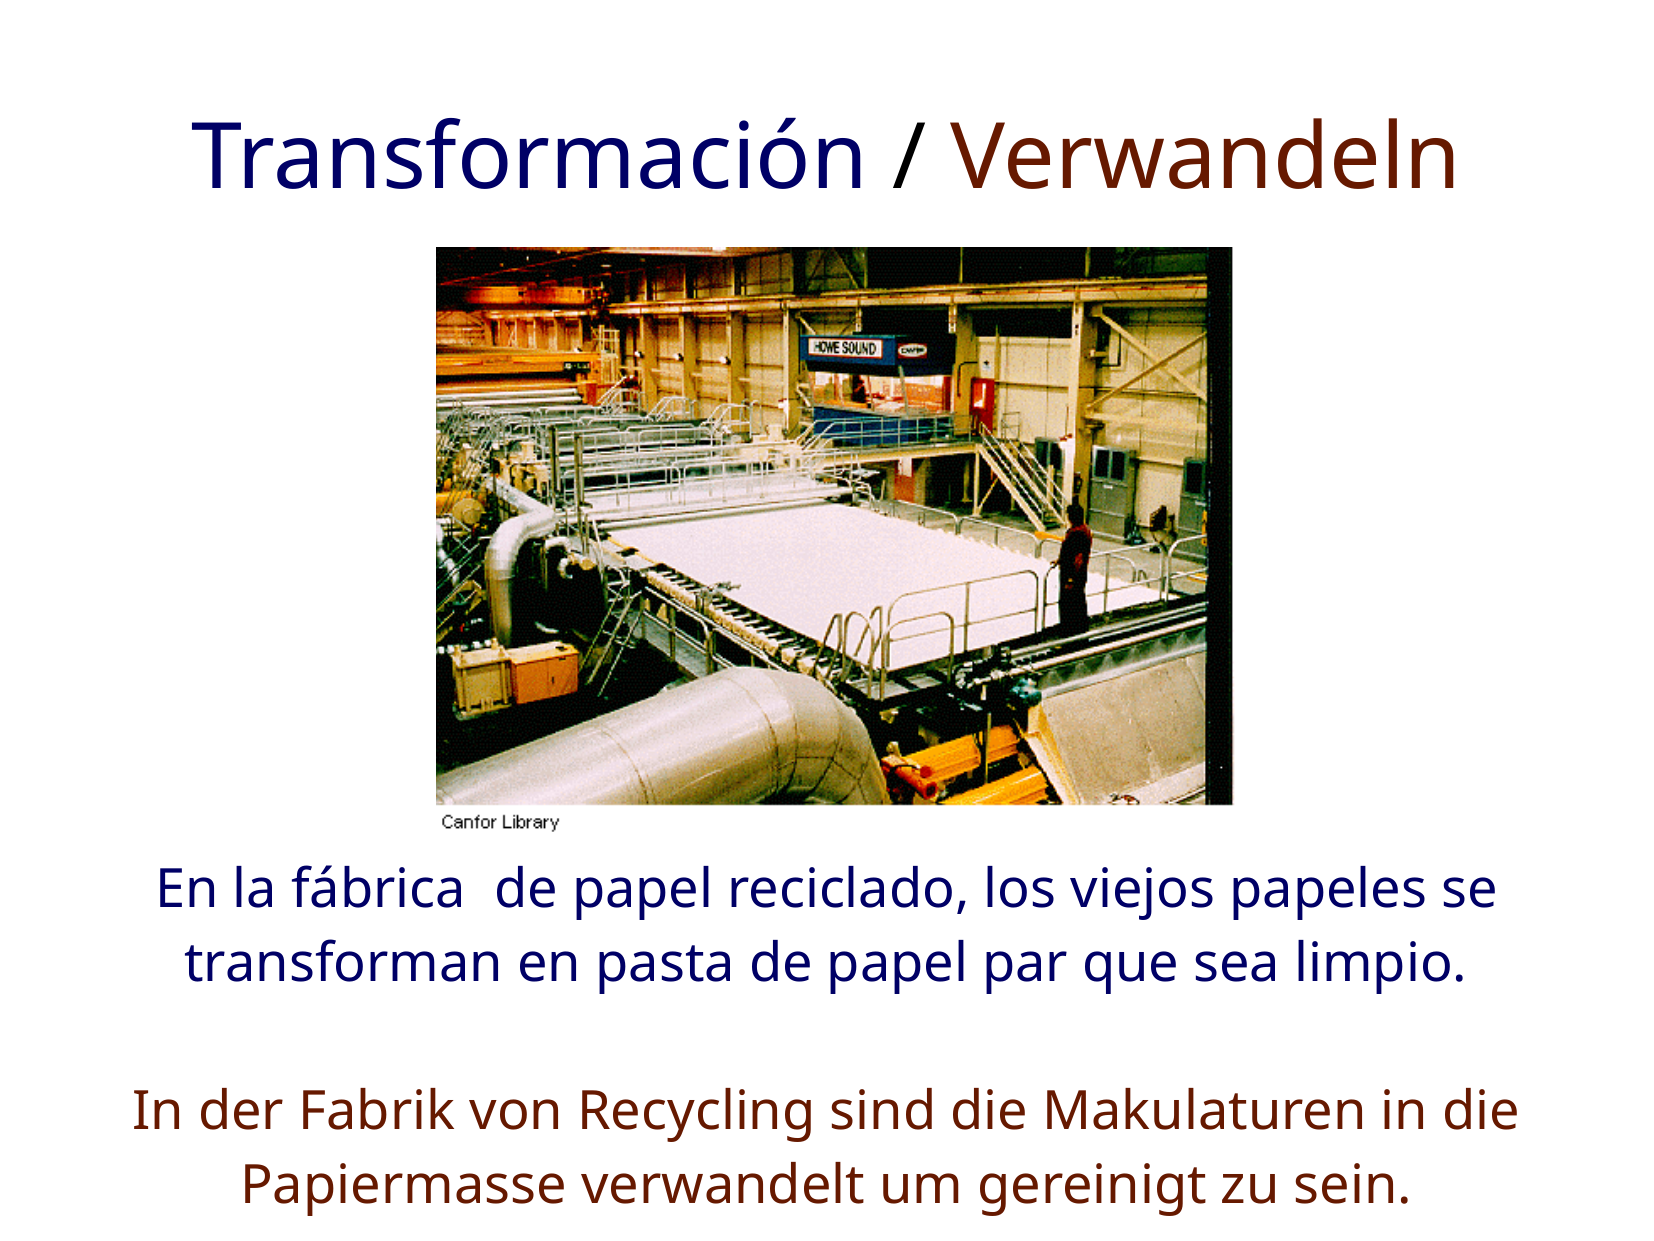

# Transformación / Verwandeln
En la fábrica de papel reciclado, los viejos papeles se transforman en pasta de papel par que sea limpio.
In der Fabrik von Recycling sind die Makulaturen in die Papiermasse verwandelt um gereinigt zu sein.